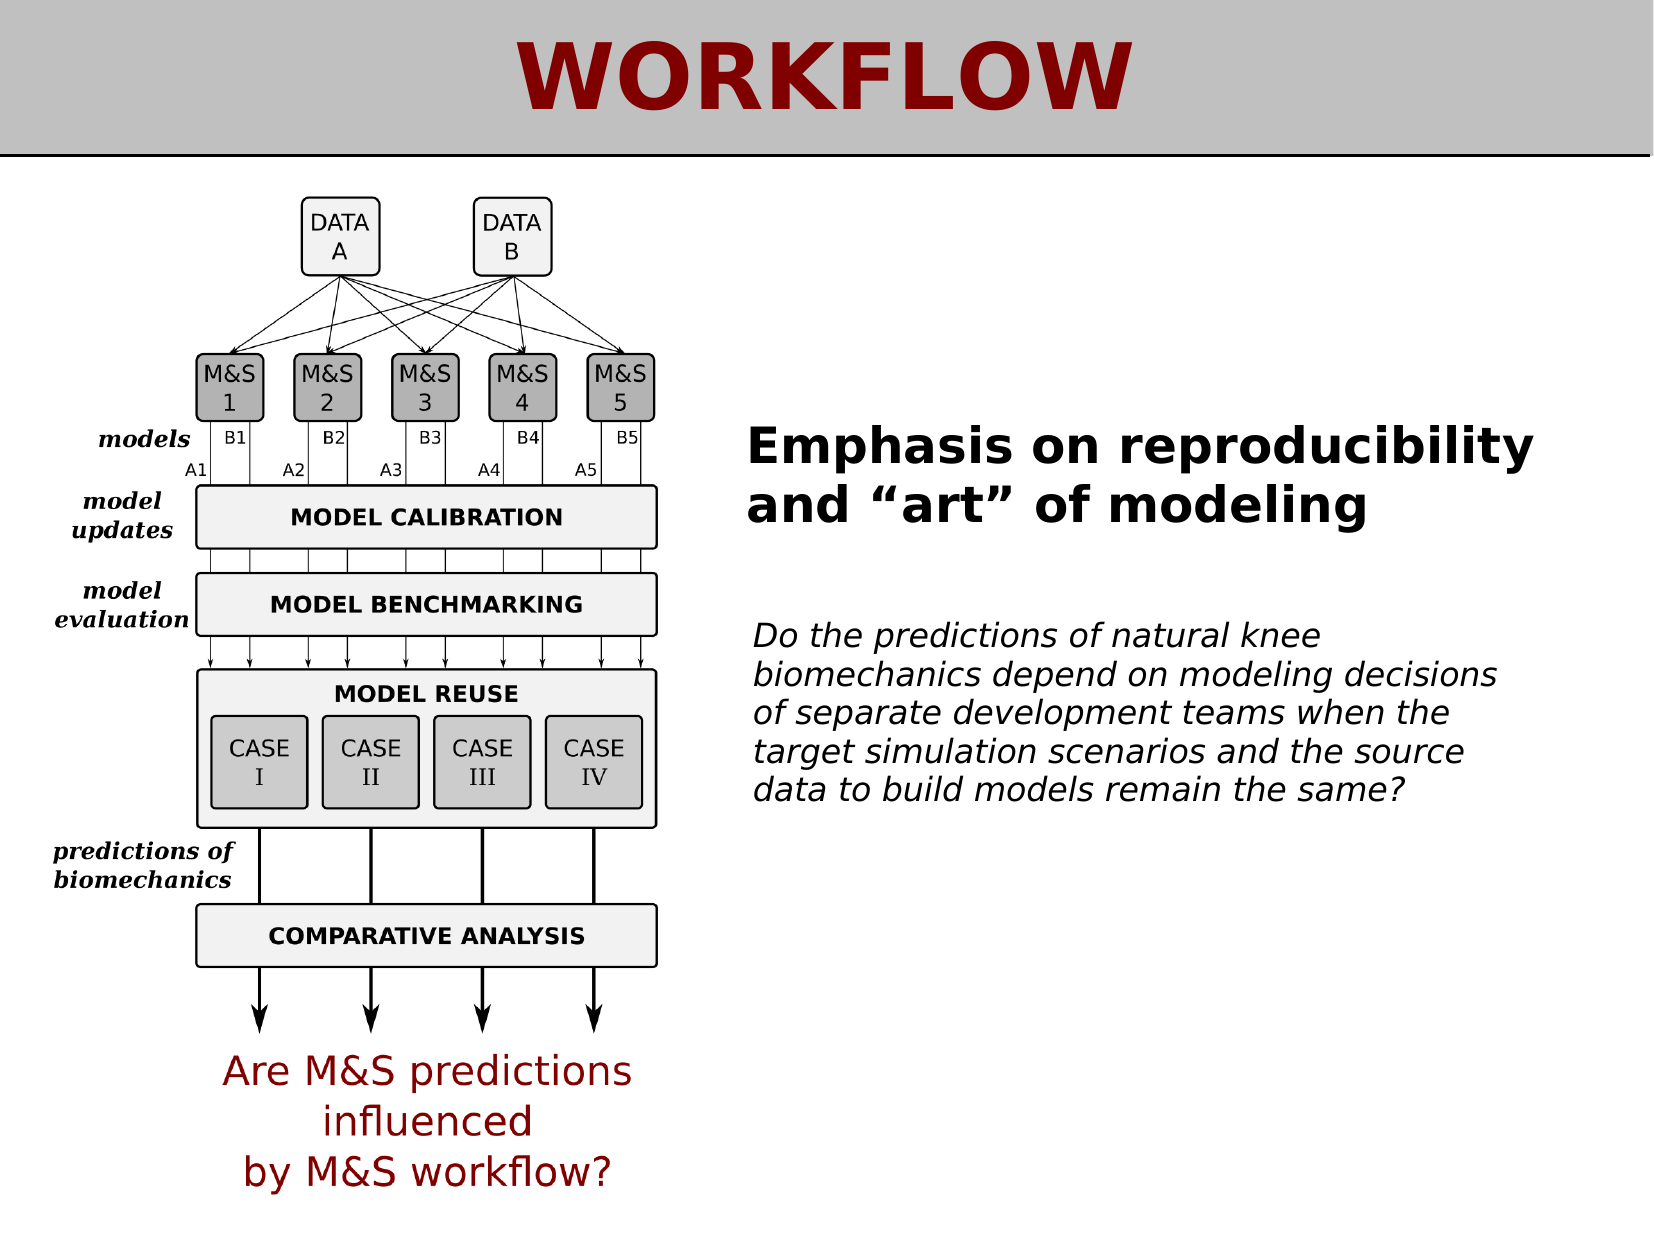

WORKFLOW
Emphasis on reproducibility and “art” of modeling
Do the predictions of natural knee biomechanics depend on modeling decisions of separate development teams when the target simulation scenarios and the source data to build models remain the same?